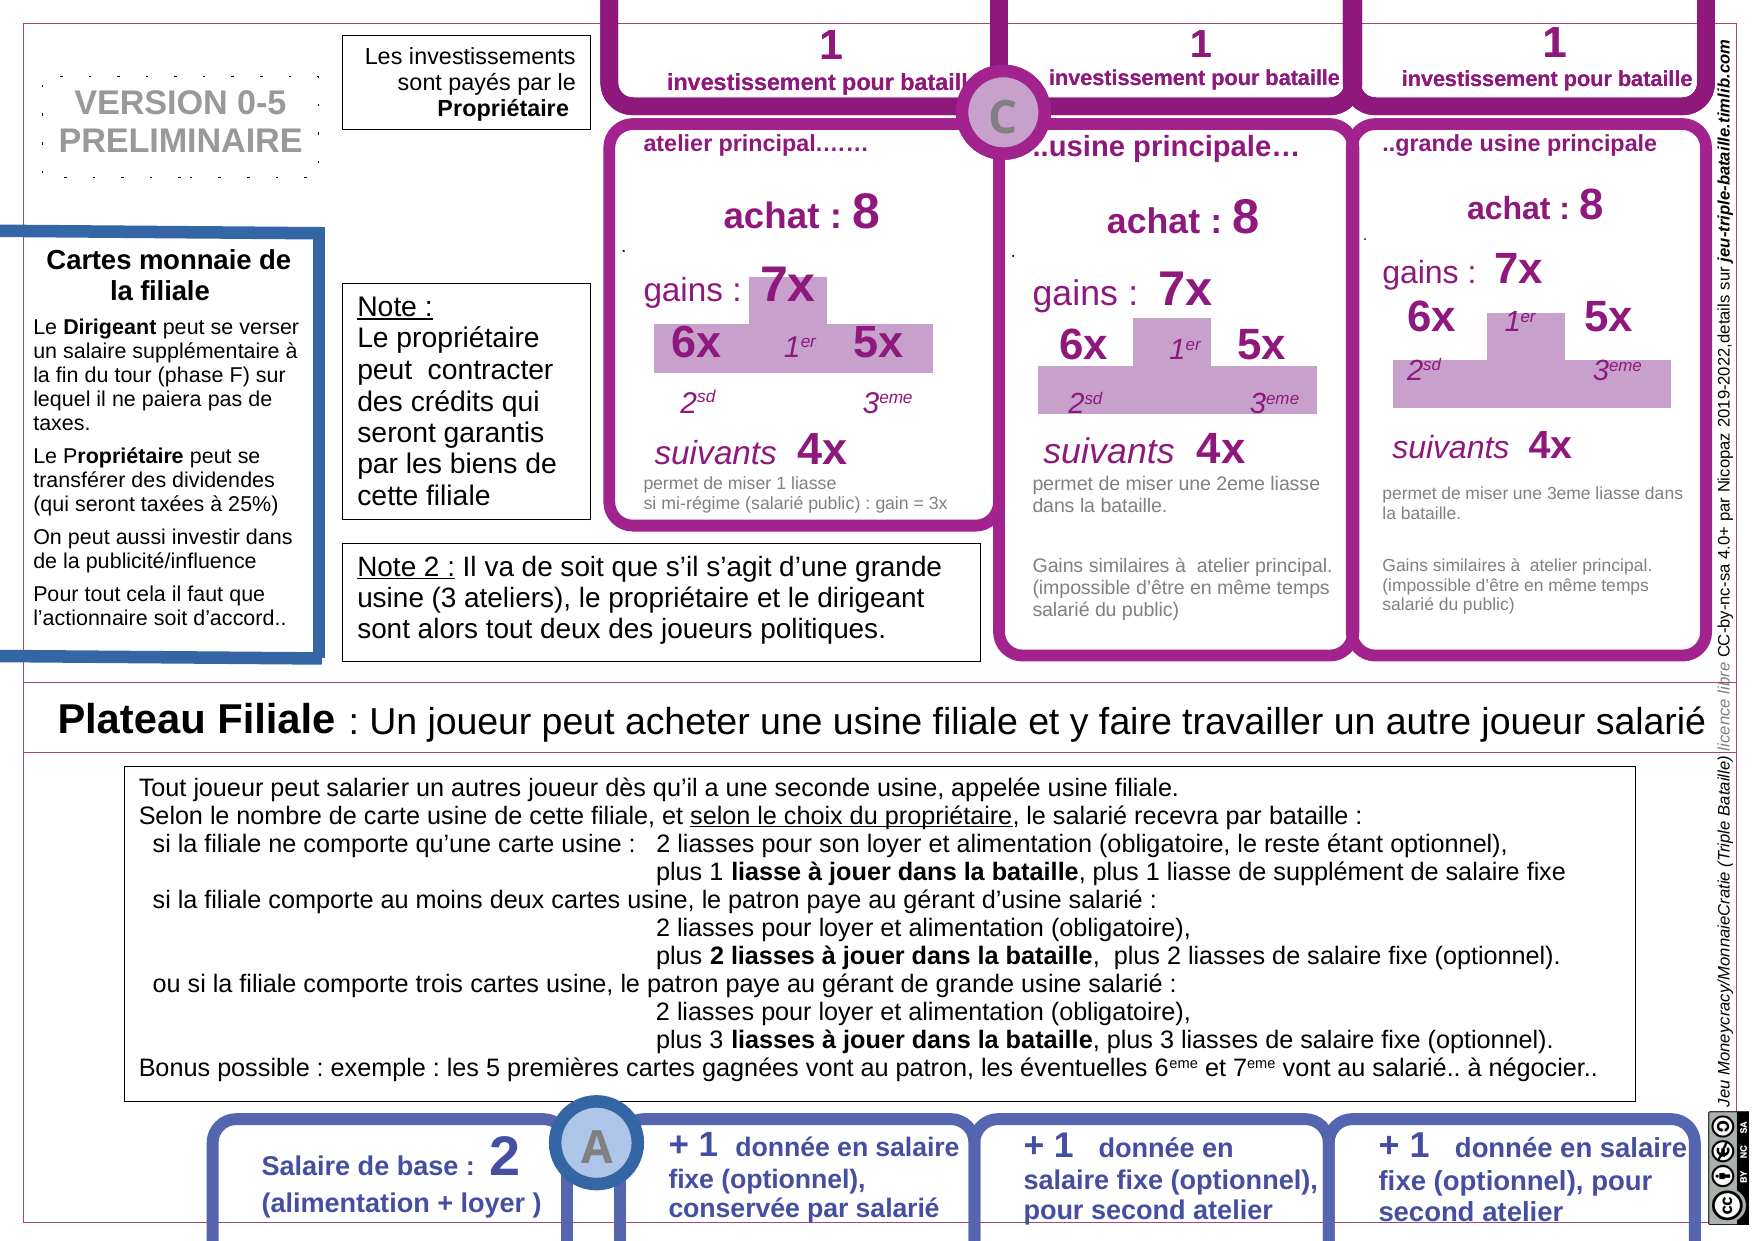

3eme Liasse donnée et misée
2eme Liasse donnée et misée
Liasse donnée par le patron et misée dans bataille
 1
investissement pour bataille
 1
investissement pour bataille
 1
investissement pour bataille
 1
investissement pour bataille
 1
investissement pour bataille
 1
investissement pour bataille
1 Liasse donnée par le patron pour l’alimentation.
1 Liasse de loyer,
donnée par patron,
et conservée par le
salarié si déjà logé.
grande usine principale
permet de miser
3 liasses dans la bataille,
et permet d’appuyer les cartes investies en cas d’ex-æquo dans les batailles
c’est l’appui maximum : + 3
Coût = 8 liasses
revente = 7 liasses
usine principale
permet de miser
2 liasses dans la bataille,
et permet d’appuyer de 2 les cartes investies en cas d’ex-æquo dans les batailles
Coût = 8 liasses
revente = 7 liasses
atelier principal
permet de miser
1 liasses dans la bataille économique,
et permet d’appuyer les cartes investies en cas d’ex-æquo dans les batailles (en augmentant artificiellement le Nb de cartes jouées).
Coût = 8 liasses
revente = 7 liasses
Les investissements sont payés par le Propriétaire
VERSION 0-5 PRELIMINAIRE
C
C
atelier principal.……
 achat : 8
gains : 7x
 6x 1er 5x
 2sd 3eme
 suivants 4x
permet de miser 1 liasse
si mi-régime (salarié public) : gain = 3x
..usine principale…
achat : 8
gains : 7x
 6x 1er 5x
 2sd 3eme
 suivants 4x
permet de miser une 2eme liasse dans la bataille.
Gains similaires à atelier principal.
(impossible d’être en même temps salarié du public)
..grande usine principale
achat : 8
gains : 7x
 6x 1er 5x
 2sd 3eme
 suivants 4x
permet de miser une 3eme liasse dans la bataille.
Gains similaires à atelier principal.
(impossible d’être en même temps salarié du public)
Cartes monnaie de la filiale
Le Dirigeant peut se verser un salaire supplémentaire à la fin du tour (phase F) sur lequel il ne paiera pas de taxes.
Le Propriétaire peut se transférer des dividendes (qui seront taxées à 25%)
On peut aussi investir dans de la publicité/influence
Pour tout cela il faut que l’actionnaire soit d’accord..
A
Note :
Le propriétaire peut contracter des crédits qui seront garantis par les biens de cette filiale
B
liasse de Crédit autorisé
(garanti par grande usine)
liasse de Crédit autorisé (garanti par l’usine)
liasse de Crédit autorisé (garanti par l’atelier)
C
C
Note 2 : Il va de soit que s’il s’agit d’une grande usine (3 ateliers), le propriétaire et le dirigeant sont alors tout deux des joueurs politiques.
D
E
Plateau Filiale
: Un joueur peut acheter une usine filiale et y faire travailler un autre joueur salarié
Tout joueur peut salarier un autres joueur dès qu’il a une seconde usine, appelée usine filiale.
Selon le nombre de carte usine de cette filiale, et selon le choix du propriétaire, le salarié recevra par bataille :
 si la filiale ne comporte qu’une carte usine : 2 liasses pour son loyer et alimentation (obligatoire, le reste étant optionnel),
		 plus 1 liasse à jouer dans la bataille, plus 1 liasse de supplément de salaire fixe
 si la filiale comporte au moins deux cartes usine, le patron paye au gérant d’usine salarié :
	 2 liasses pour loyer et alimentation (obligatoire),
	 plus 2 liasses à jouer dans la bataille, plus 2 liasses de salaire fixe (optionnel).
 ou si la filiale comporte trois cartes usine, le patron paye au gérant de grande usine salarié :
 2 liasses pour loyer et alimentation (obligatoire),
	 plus 3 liasses à jouer dans la bataille, plus 3 liasses de salaire fixe (optionnel).
Bonus possible : exemple : les 5 premières cartes gagnées vont au patron, les éventuelles 6eme et 7eme vont au salarié.. à négocier..
F
Note : ce plateau sera ré-organisé pour correspondre aux évolutions du plateau joueur.
A
Salaire de base : 2 (alimentation + loyer )
# + 1 donnée en salaire fixe (optionnel), conservée par salarié
+ 1 donnée en salaire fixe (optionnel), pour second atelier
+ 1 donnée en salaire fixe (optionnel), pour second atelier